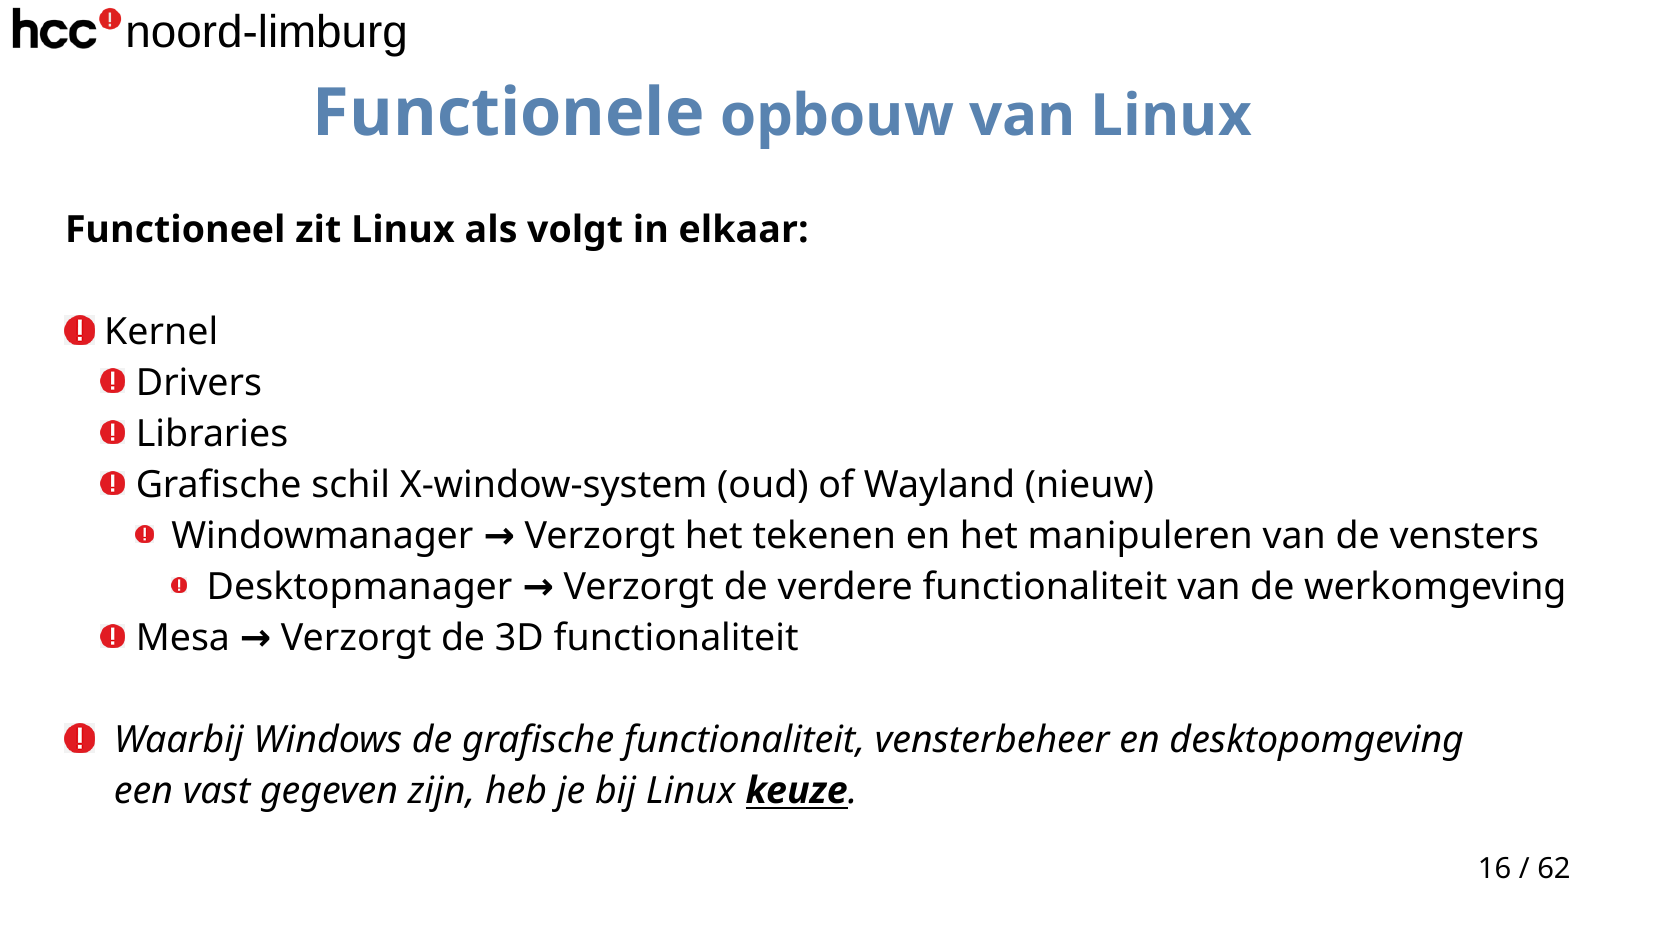

# Functionele opbouw van Linux
Functioneel zit Linux als volgt in elkaar:
 Kernel
Drivers
Libraries
Grafische schil X-window-system (oud) of Wayland (nieuw)
Windowmanager → Verzorgt het tekenen en het manipuleren van de vensters
Desktopmanager → Verzorgt de verdere functionaliteit van de werkomgeving
Mesa → Verzorgt de 3D functionaliteit
 Waarbij Windows de grafische functionaliteit, vensterbeheer en desktopomgeving
 een vast gegeven zijn, heb je bij Linux keuze.
16